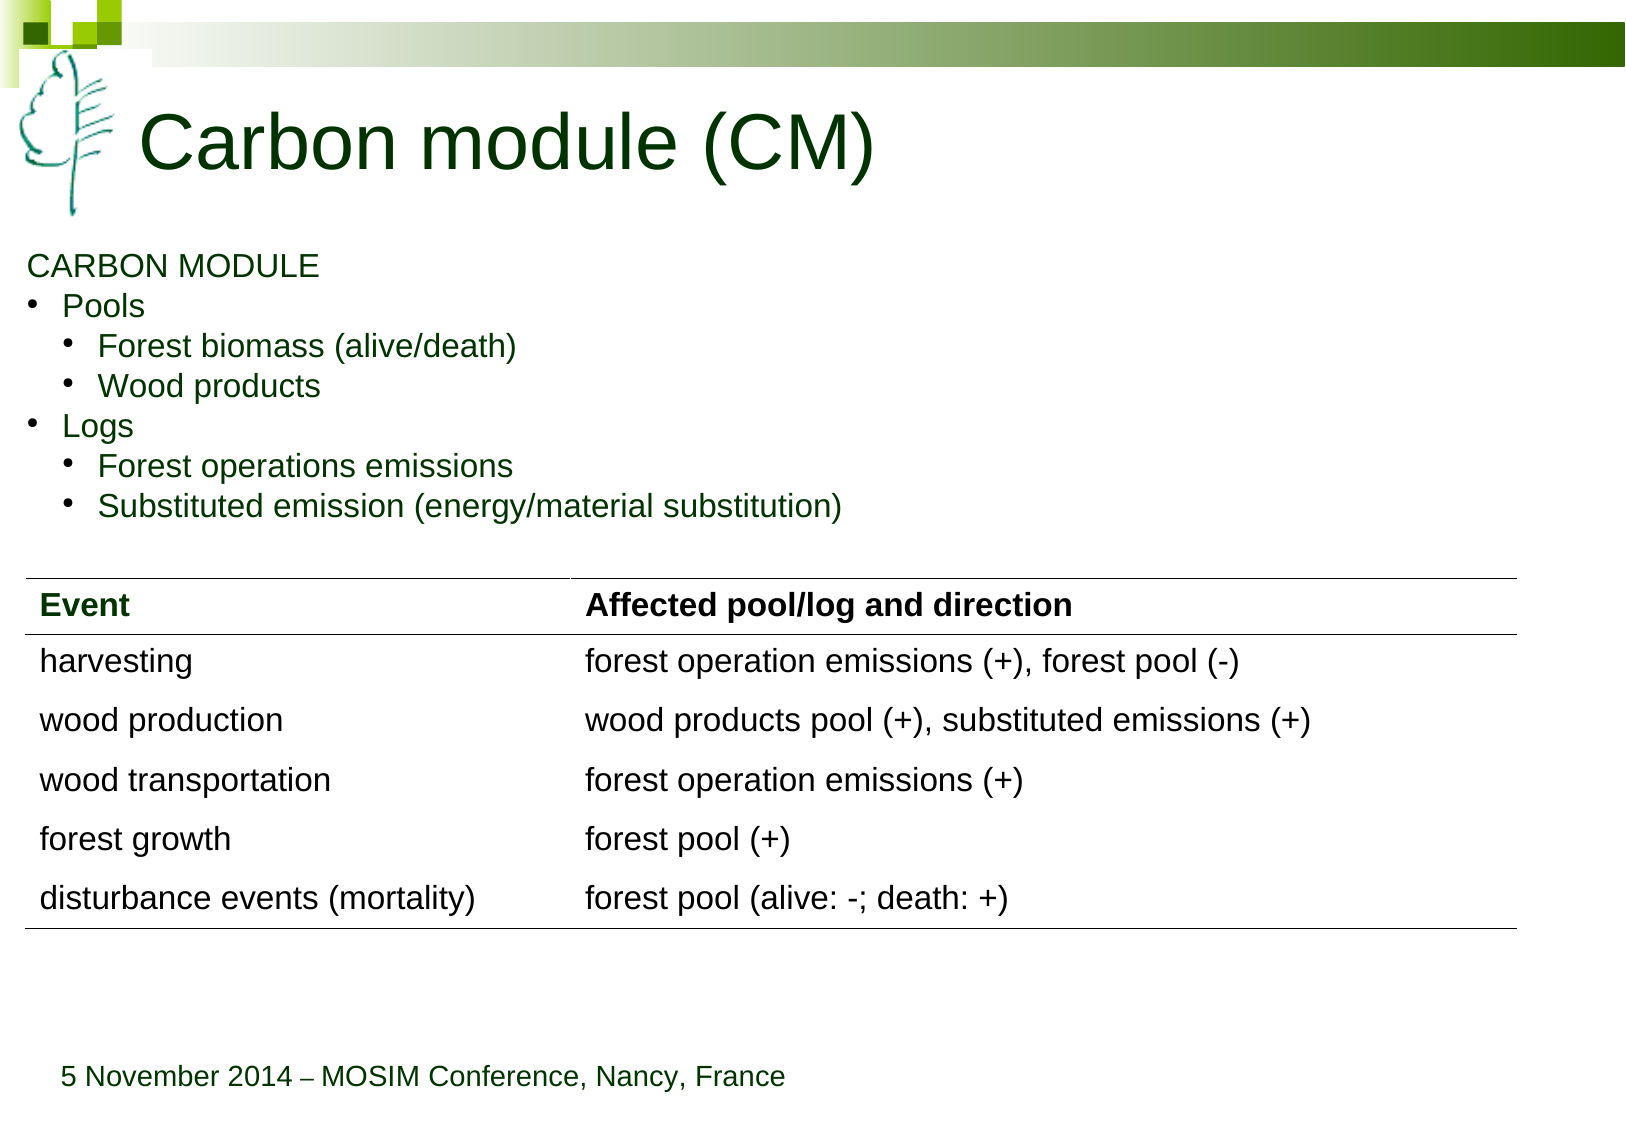

# Carbon module (CM)
CARBON MODULE
Pools
Forest biomass (alive/death)
Wood products
Logs
Forest operations emissions
Substituted emission (energy/material substitution)
| Event | Affected pool/log and direction |
| --- | --- |
| harvesting | forest operation emissions (+), forest pool (-) |
| wood production | wood products pool (+), substituted emissions (+) |
| wood transportation | forest operation emissions (+) |
| forest growth | forest pool (+) |
| disturbance events (mortality) | forest pool (alive: -; death: +) |